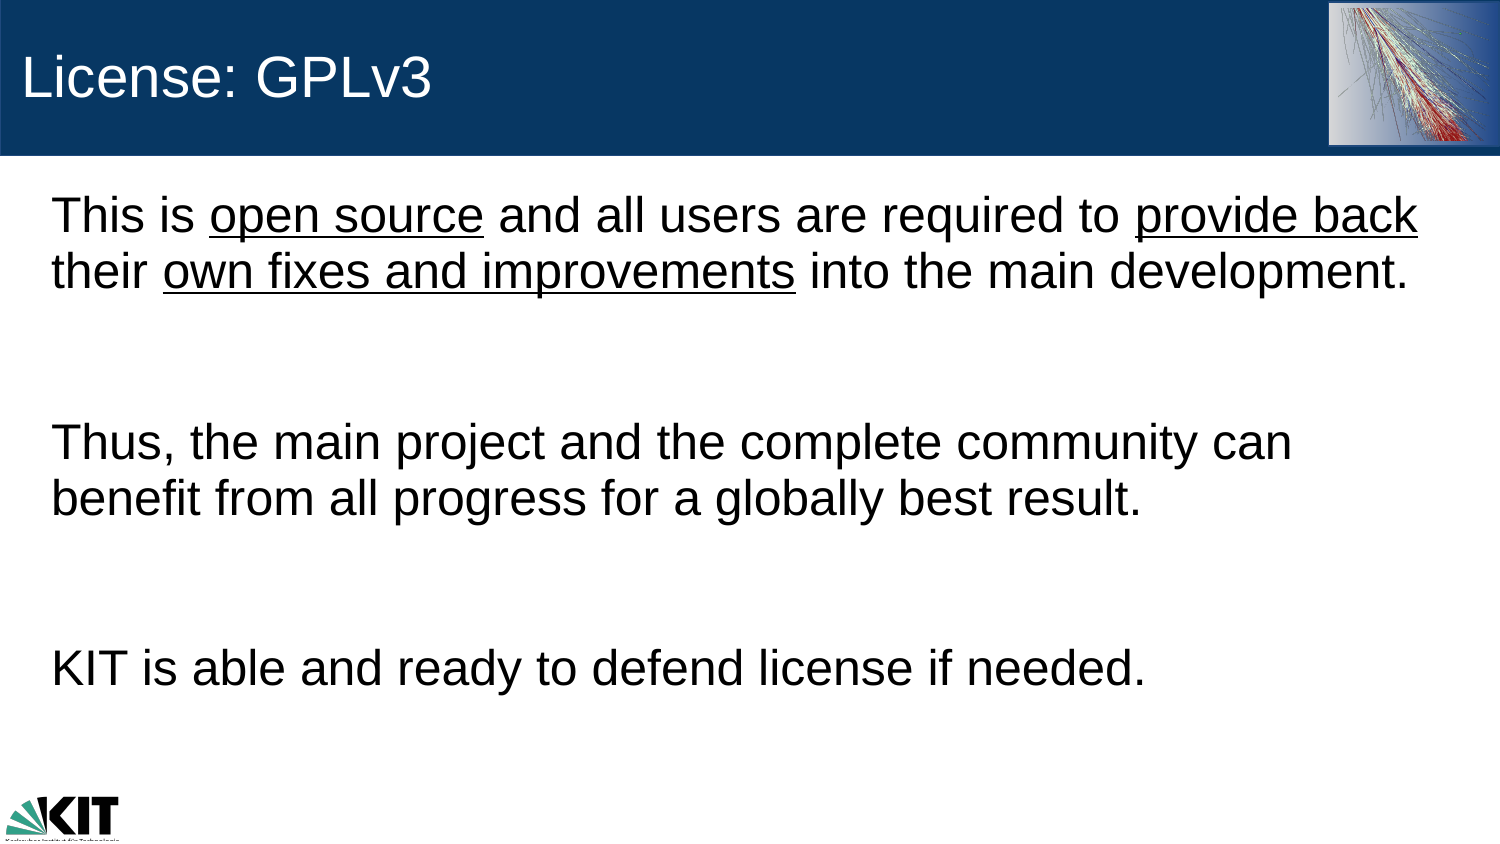

# License: GPLv3
This is open source and all users are required to provide back their own fixes and improvements into the main development.
Thus, the main project and the complete community can benefit from all progress for a globally best result.
KIT is able and ready to defend license if needed.